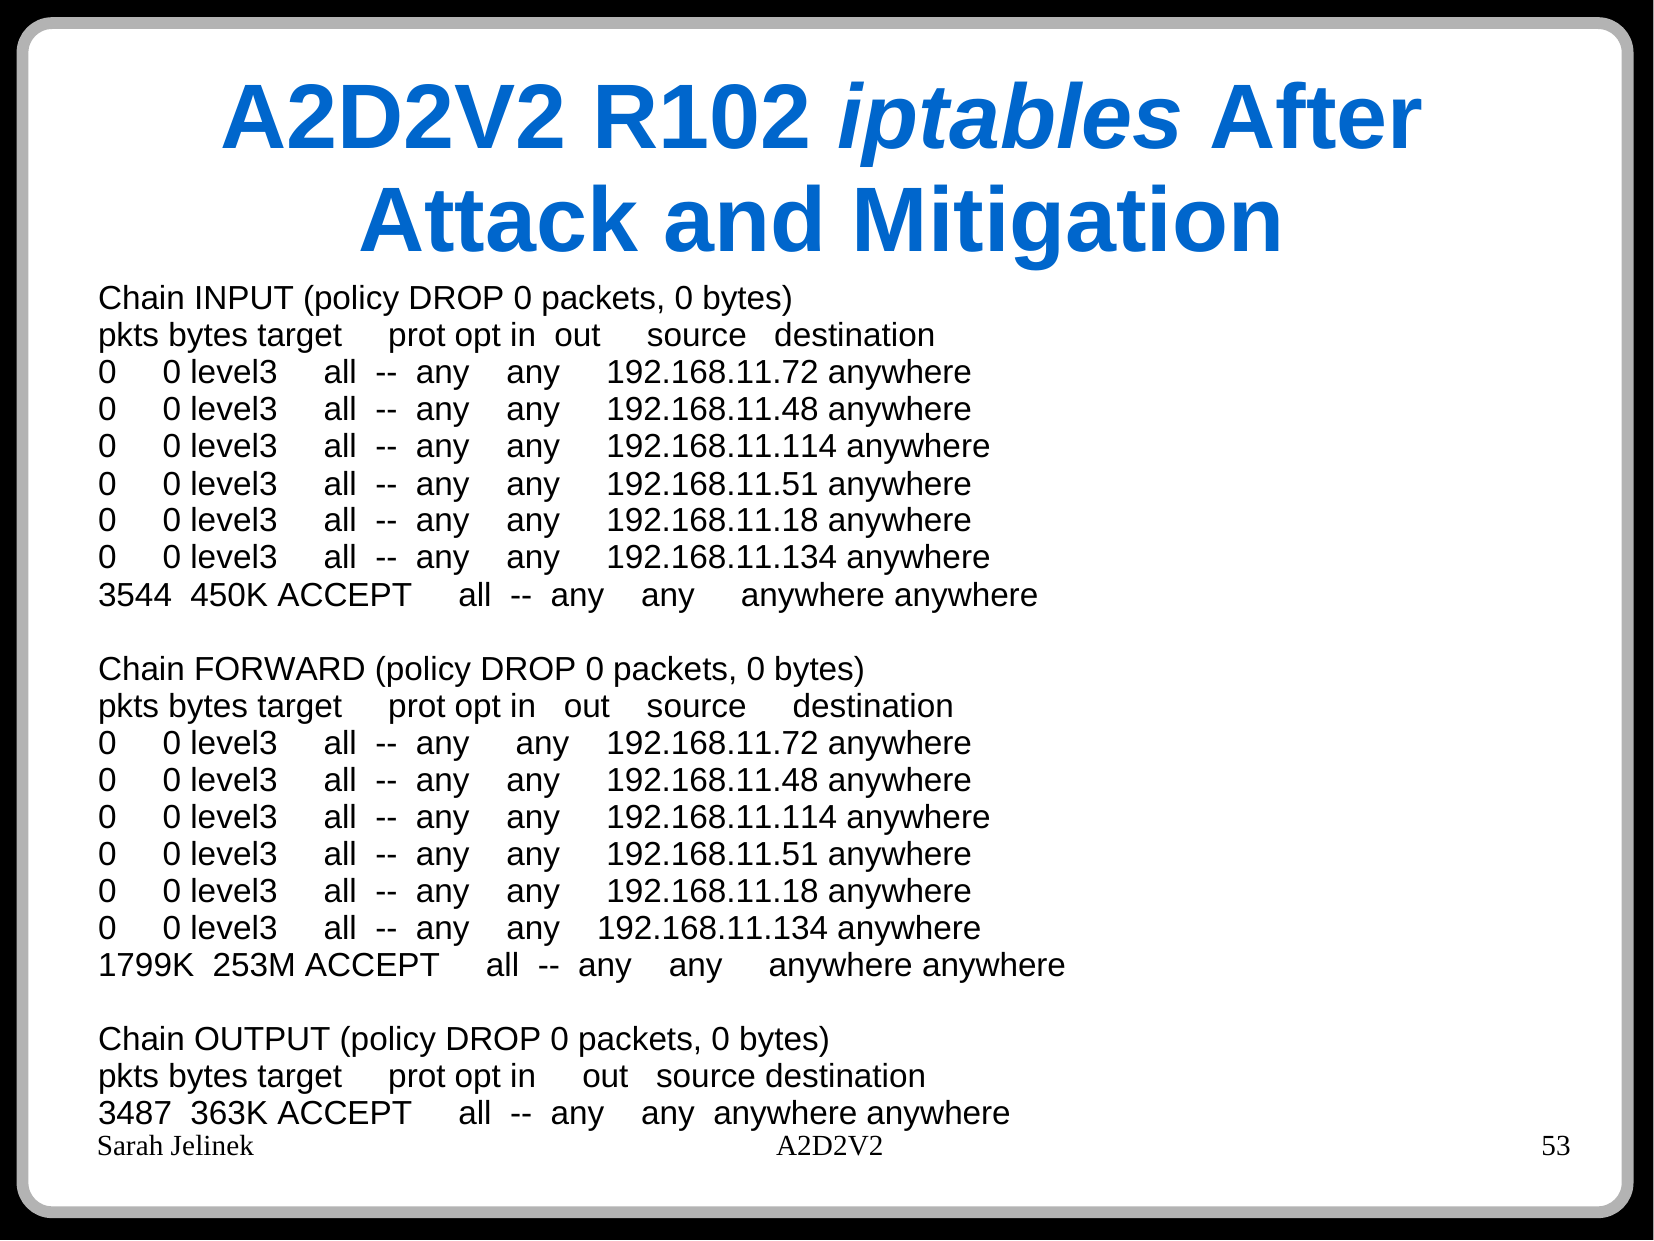

# A2D2V2 R102 iptables After Attack and Mitigation
Chain INPUT (policy DROP 0 packets, 0 bytes)
pkts bytes target prot opt in out source destination
0 0 level3 all -- any any 192.168.11.72 anywhere
0 0 level3 all -- any any 192.168.11.48 anywhere
0 0 level3 all -- any any 192.168.11.114 anywhere
0 0 level3 all -- any any 192.168.11.51 anywhere
0 0 level3 all -- any any 192.168.11.18 anywhere
0 0 level3 all -- any any 192.168.11.134 anywhere
3544 450K ACCEPT all -- any any anywhere anywhere
Chain FORWARD (policy DROP 0 packets, 0 bytes)
pkts bytes target prot opt in out source destination
0 0 level3 all -- any any 192.168.11.72 anywhere
0 0 level3 all -- any any 192.168.11.48 anywhere
0 0 level3 all -- any any 192.168.11.114 anywhere
0 0 level3 all -- any any 192.168.11.51 anywhere
0 0 level3 all -- any any 192.168.11.18 anywhere
0 0 level3 all -- any any 192.168.11.134 anywhere
1799K 253M ACCEPT all -- any any anywhere anywhere
Chain OUTPUT (policy DROP 0 packets, 0 bytes)
pkts bytes target prot opt in out source destination
3487 363K ACCEPT all -- any any anywhere anywhere
Sarah Jelinek A2D2V2
53